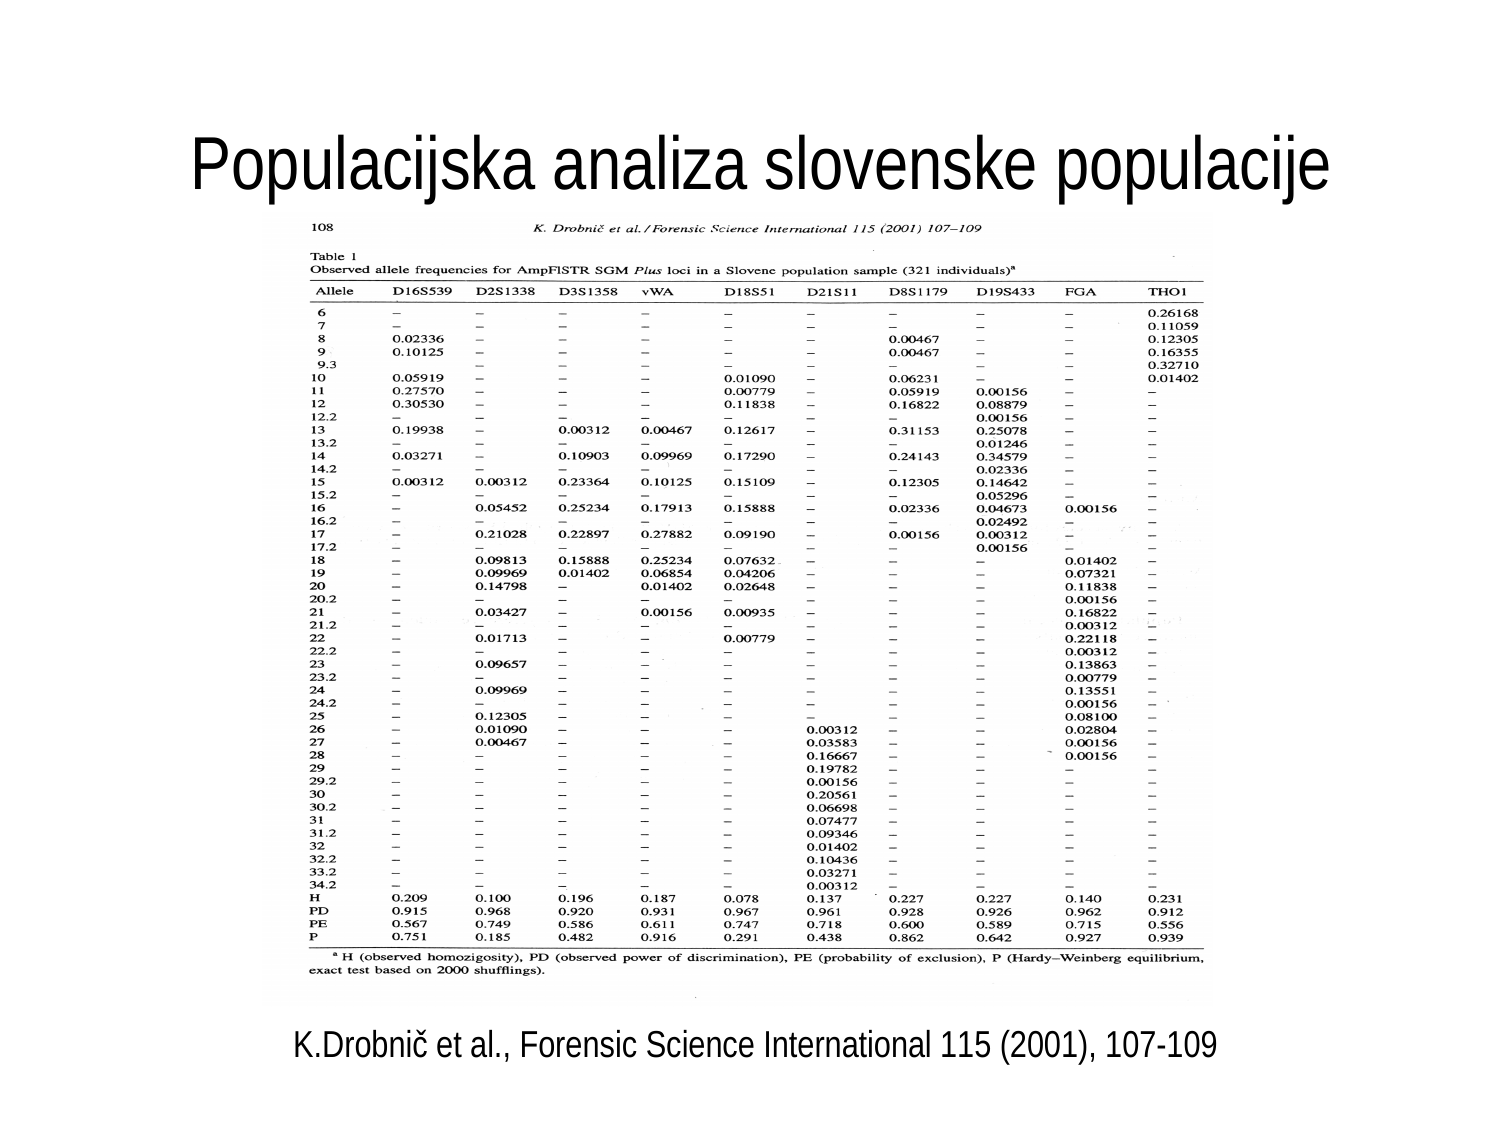

# Populacijska analiza slovenske populacije
K.Drobnič et al., Forensic Science International 115 (2001), 107-109
FKKT 2011